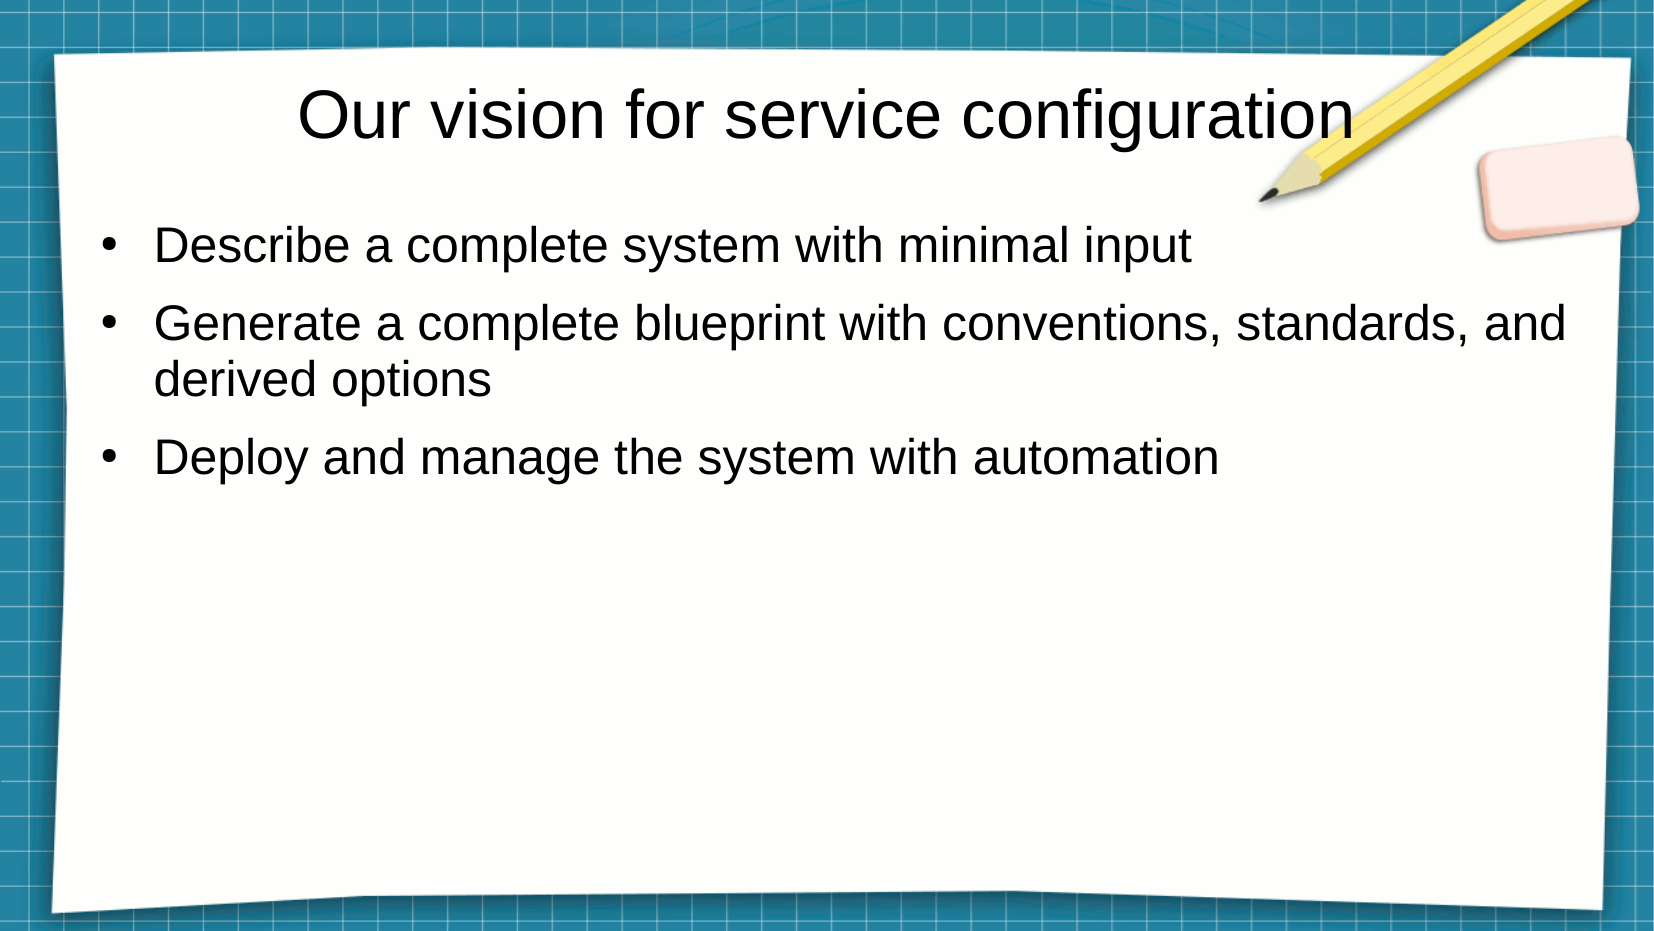

# Our vision for service configuration
Describe a complete system with minimal input
Generate a complete blueprint with conventions, standards, and derived options
Deploy and manage the system with automation